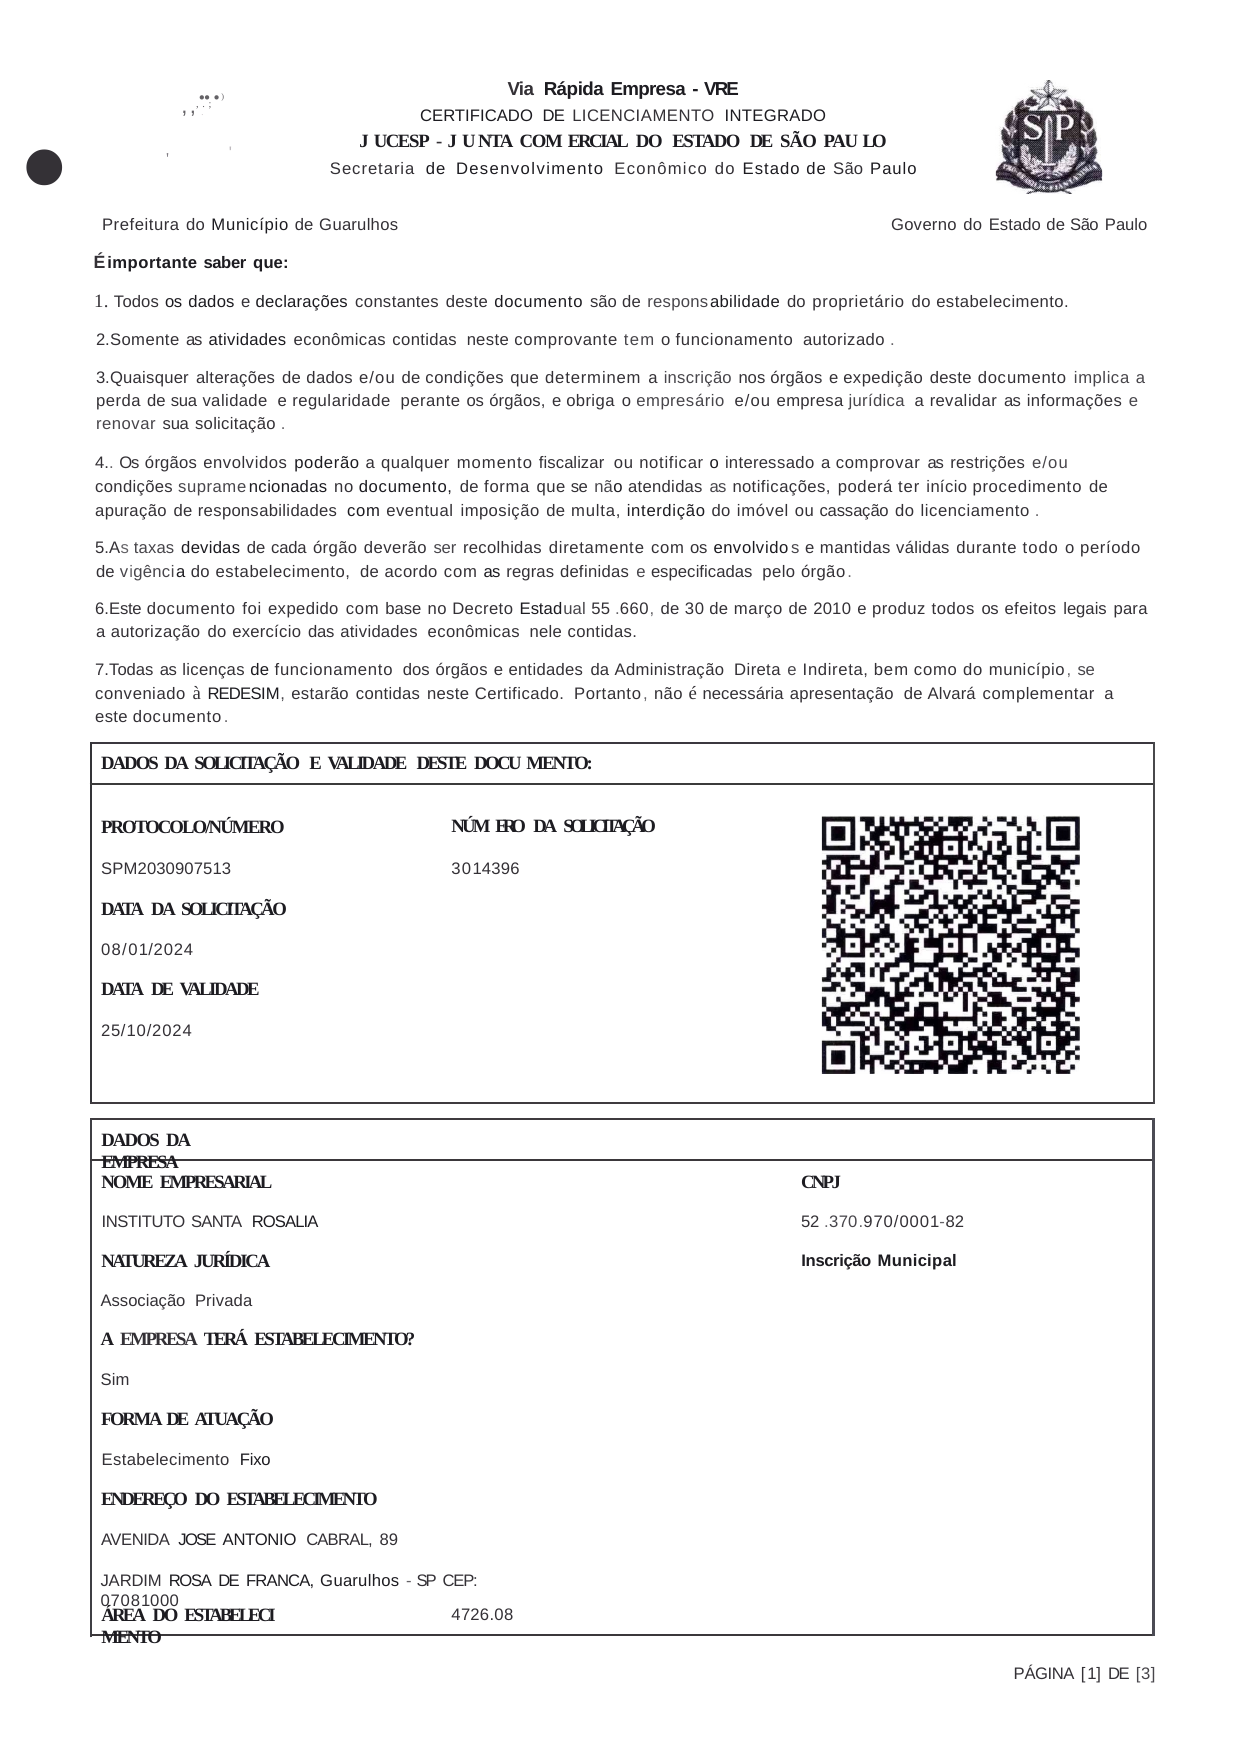

...) .
•
,,,.;
Via Rápida Empresa - VRE
CERTIFICADO DE LICENCIAMENTO INTEGRADO
J UCESP - J U NTA COM ERCIAL DO ESTADO DE SÃO PAU LO
Secretaria de Desenvolvimento Econômico do Estado de São Paulo
'
'
Prefeitura do Município de Guarulhos
Governo do Estado de São Paulo
É importante saber que:
1. Todos os dados e declarações constantes deste documento são de responsabilidade do proprietário do estabelecimento.
Somente as atividades econômicas contidas neste comprovante tem o funcionamento autorizado .
Quaisquer alterações de dados e/ou de condições que determinem a inscrição nos órgãos e expedição deste documento implica a perda de sua validade e regularidade perante os órgãos, e obriga o empresário e/ou empresa jurídica a revalidar as informações e renovar sua solicitação .
. Os órgãos envolvidos poderão a qualquer momento fiscalizar ou notificar o interessado a comprovar as restrições e/ou condições supramencionadas no documento, de forma que se não atendidas as notificações, poderá ter início procedimento de apuração de responsabilidades com eventual imposição de multa, interdição do imóvel ou cassação do licenciamento .
As taxas devidas de cada órgão deverão ser recolhidas diretamente com os envolvidos e mantidas válidas durante todo o período de vigência do estabelecimento, de acordo com as regras definidas e especificadas pelo órgão.
Este documento foi expedido com base no Decreto Estadual 55 .660, de 30 de março de 2010 e produz todos os efeitos legais para a autorização do exercício das atividades econômicas nele contidas.
Todas as licenças de funcionamento dos órgãos e entidades da Administração Direta e Indireta, bem como do município, se conveniado à REDESIM, estarão contidas neste Certificado. Portanto, não é necessária apresentação de Alvará complementar a este documento.
DADOS DA SOLICITAÇÃO E VALIDADE DESTE DOCU MENTO: PROTOCOLO/NÚMERO	NÚM ERO DA SOLICITAÇÃO
SPM2030907513	3014396
DATA DA SOLICITAÇÃO
08/01/2024
DATA DE VALIDADE
25/10/2024
DADOS DA EMPRESA
NOME EMPRESARIAL
CNPJ
INSTITUTO SANTA ROSALIA
52 .370.970/0001-82
NATUREZA JURÍDICA
Inscrição Municipal
Associação Privada
A EMPRESA TERÁ ESTABELECIMENTO?
Sim
FORMA DE ATUAÇÃO
Estabelecimento Fixo
ENDEREÇO DO ESTABELECIMENTO
AVENIDA JOSE ANTONIO CABRAL, 89
JARDIM ROSA DE FRANCA, Guarulhos - SP CEP: 07081000
ÁREA DO ESTABELECI MENTO
4726.08
PÁGINA [1] DE [3]